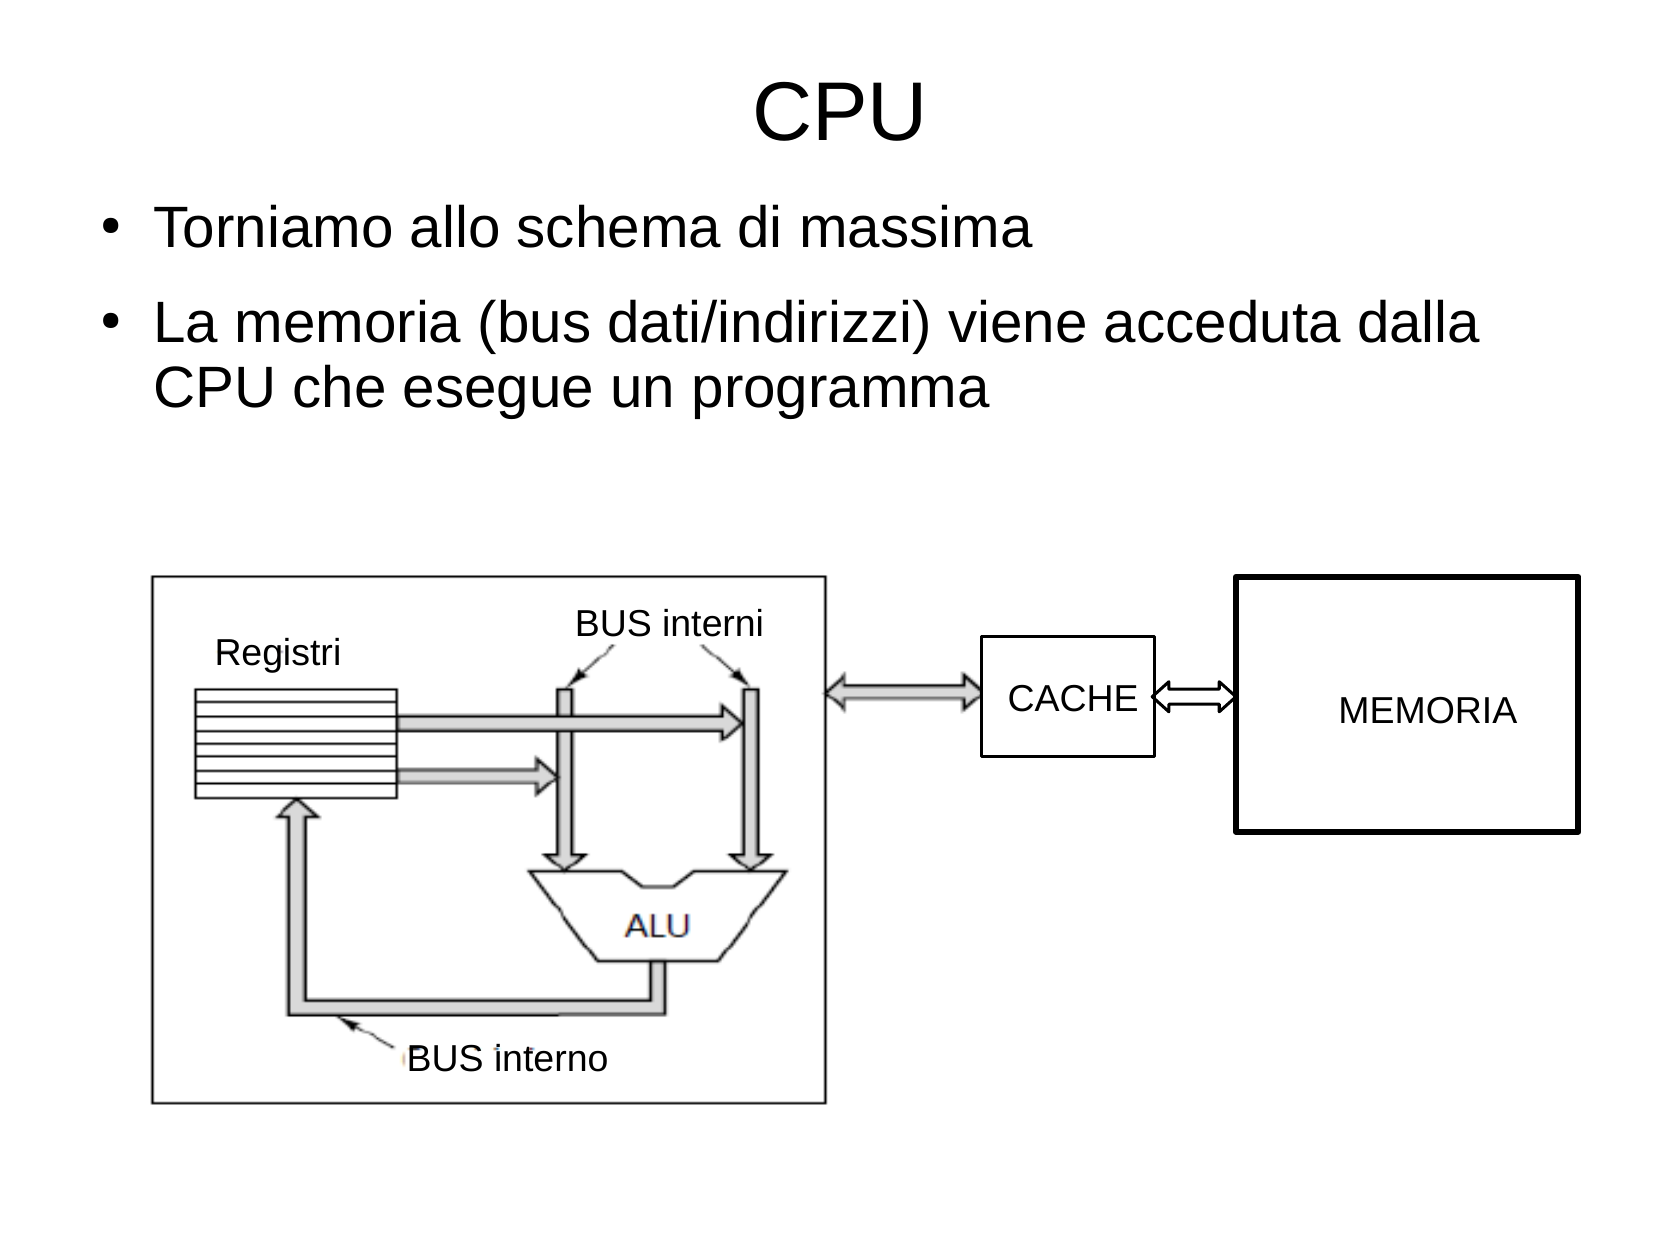

# CPU
Torniamo allo schema di massima
La memoria (bus dati/indirizzi) viene acceduta dalla CPU che esegue un programma
BUS interni
Registri
CACHE
MEMORIA
BUS interno